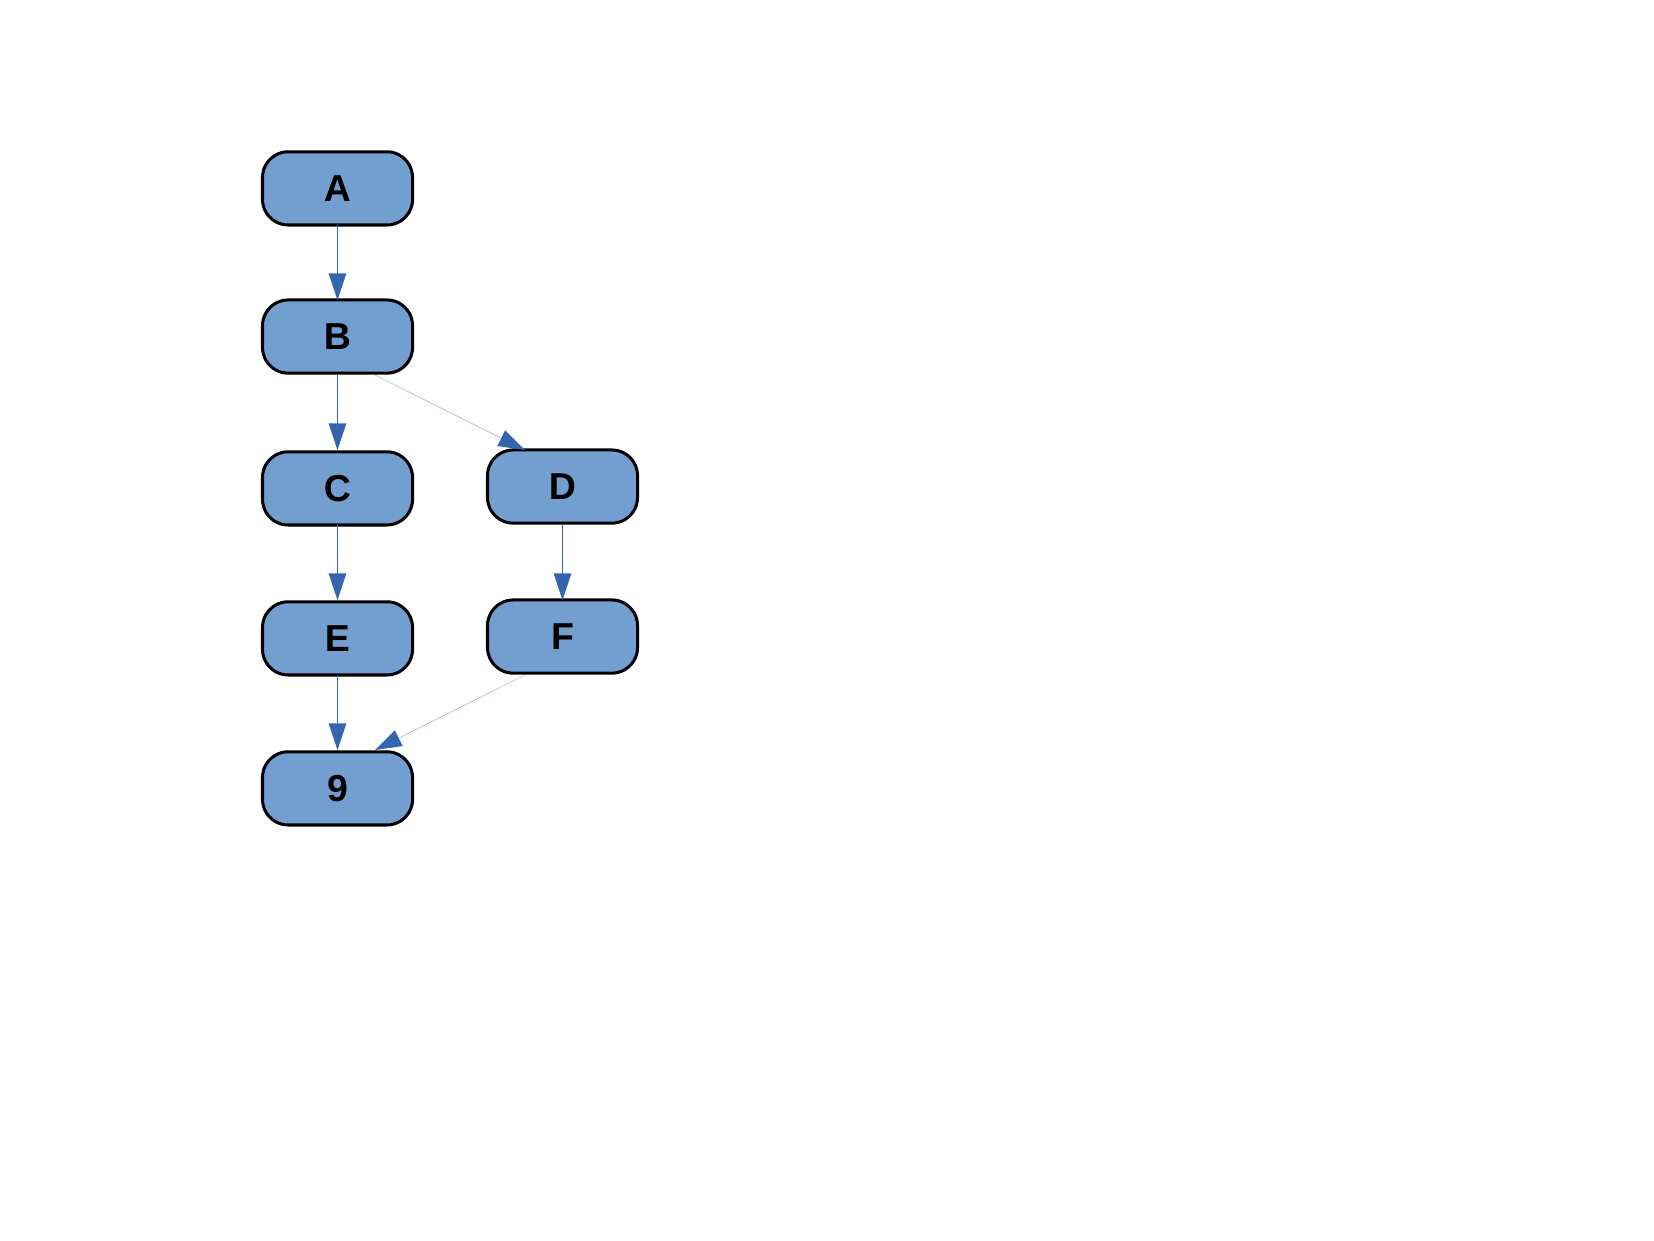

A
B
D
C
F
E
9